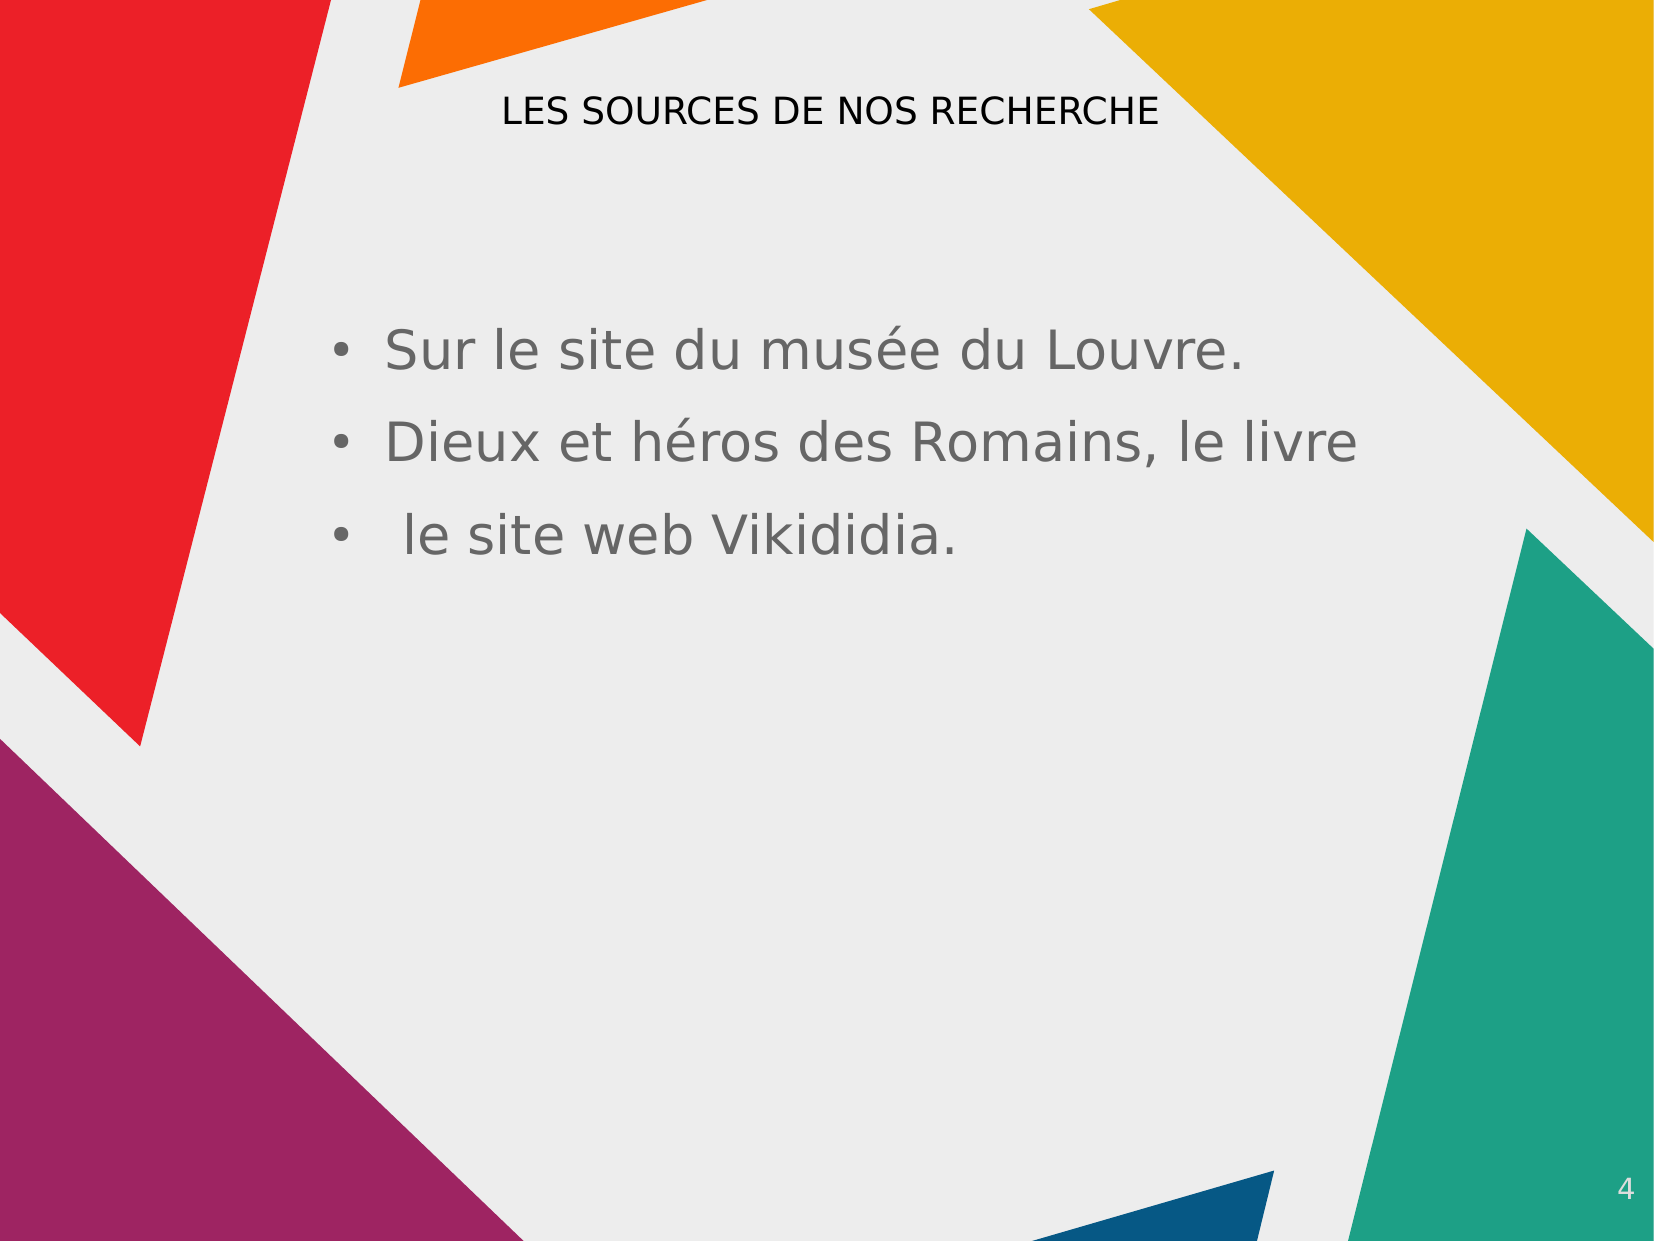

#
 LES SOURCES DE NOS RECHERCHE
Sur le site du musée du Louvre.
Dieux et héros des Romains, le livre
 le site web Vikididia.
4